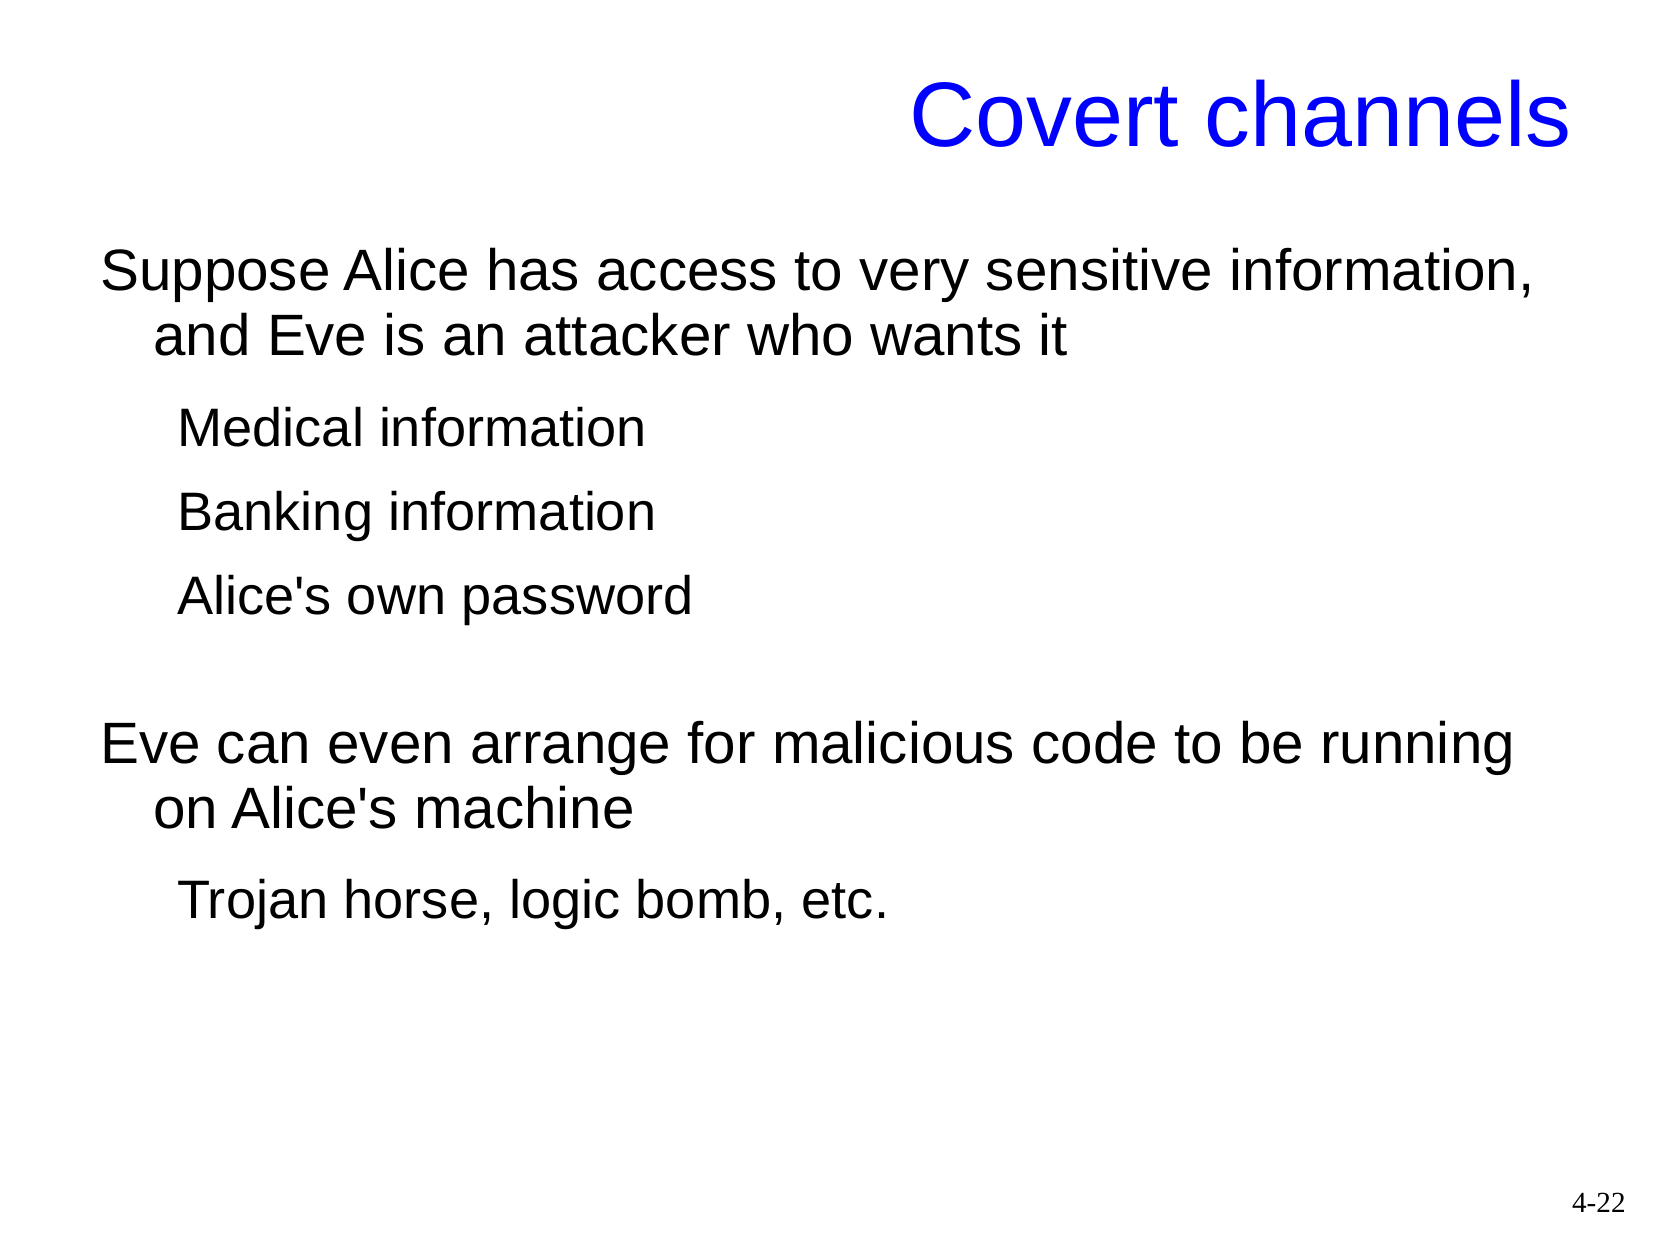

# Covert channels
Suppose Alice has access to very sensitive information, and Eve is an attacker who wants it
Medical information
Banking information
Alice's own password
Eve can even arrange for malicious code to be running on Alice's machine
Trojan horse, logic bomb, etc.